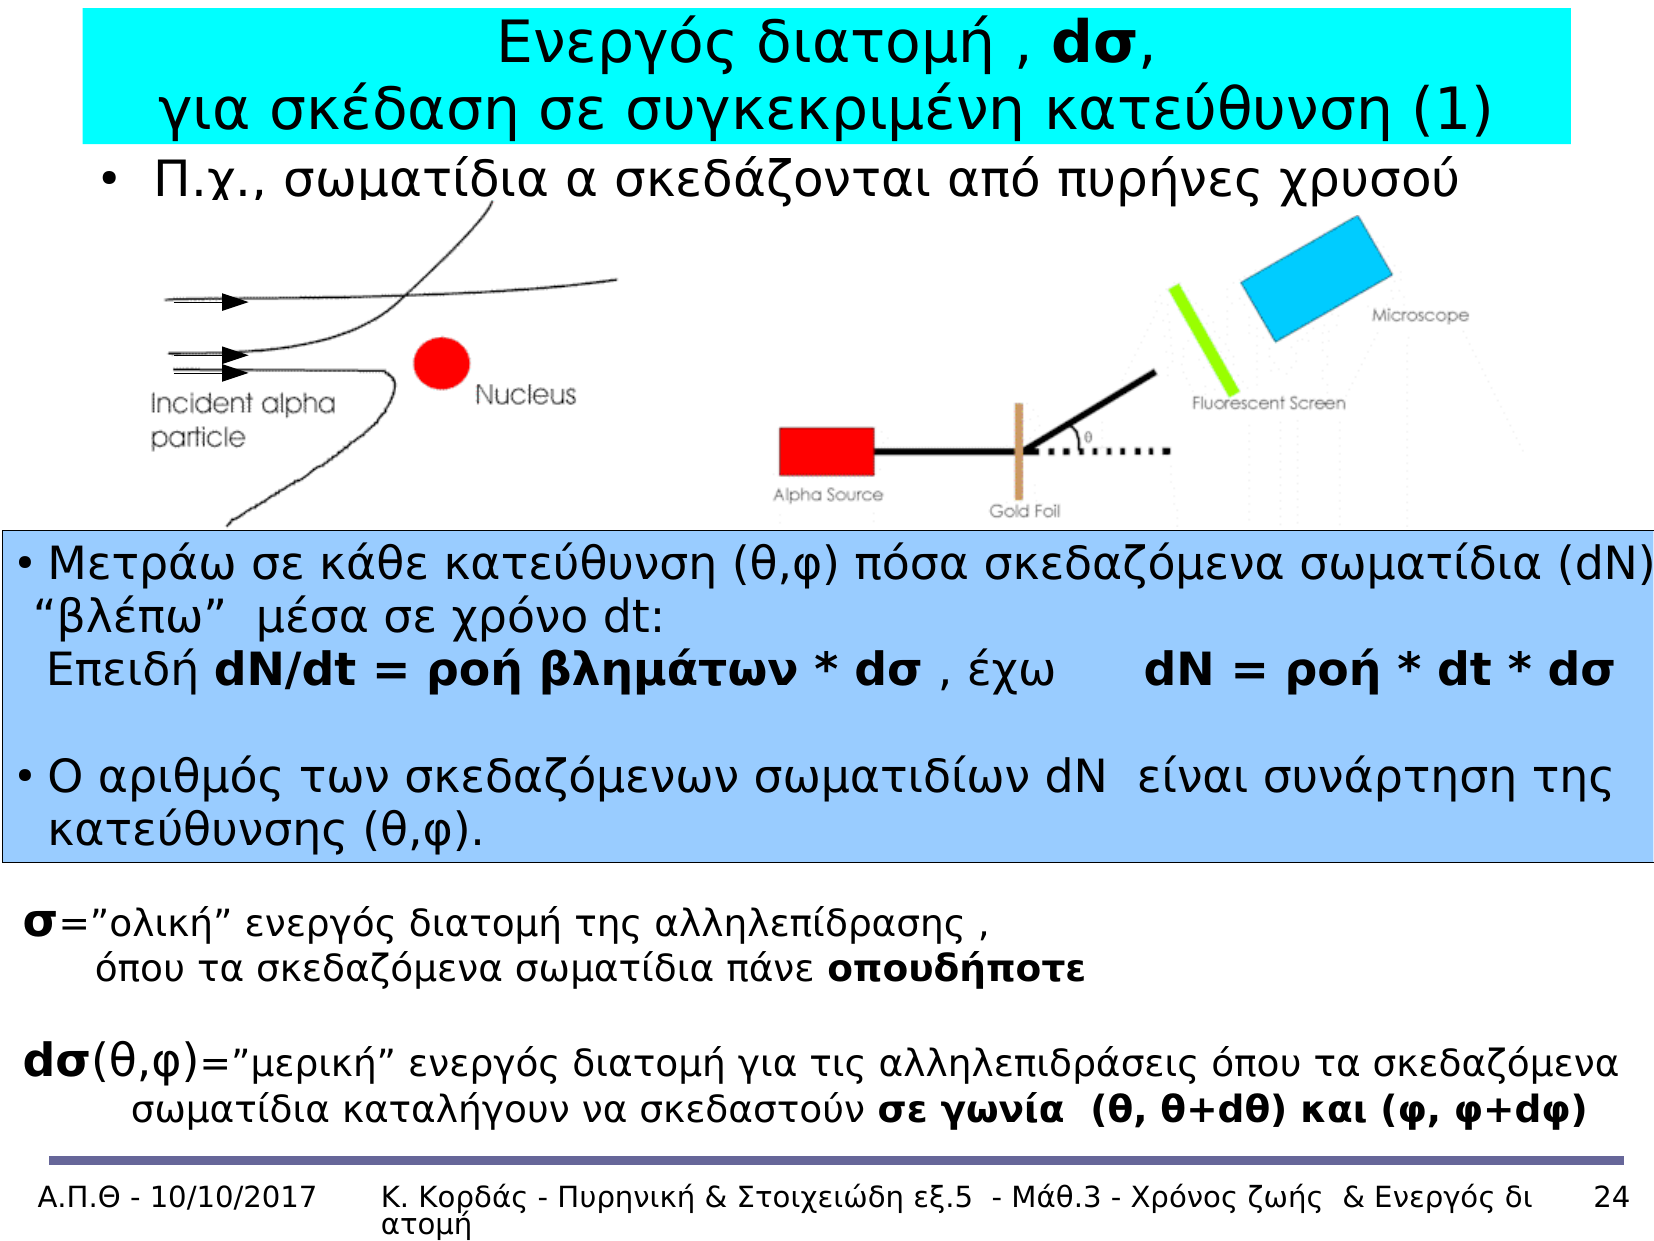

# Ενεργός διατομή , dσ, για σκέδαση σε συγκεκριμένη κατεύθυνση (1)
Π.χ., σωματίδια α σκεδάζονται από πυρήνες χρυσού
 Μετράω σε κάθε κατεύθυνση (θ,φ) πόσα σκεδαζόμενα σωματίδια (dN)
“βλέπω” μέσα σε χρόνο dt:
 Επειδή dN/dt = ροή βλημάτων * dσ , έχω dN = ροή * dt * dσ
 Ο αριθμός των σκεδαζόμενων σωματιδίων dN είναι συνάρτηση της
 κατεύθυνσης (θ,φ).
σ=”ολική” ενεργός διατομή της αλληλεπίδρασης ,
 όπου τα σκεδαζόμενα σωματίδια πάνε οπουδήποτε
dσ(θ,φ)=”μερική” ενεργός διατομή για τις αλληλεπιδράσεις όπου τα σκεδαζόμενα
 σωματίδια καταλήγουν να σκεδαστούν σε γωνία (θ, θ+dθ) και (φ, φ+dφ)
Α.Π.Θ - 10/10/2017
Κ. Κορδάς - Πυρηνική & Στοιχειώδη εξ.5 - Μάθ.3 - Χρόνος ζωής & Ενεργός διατομή
24